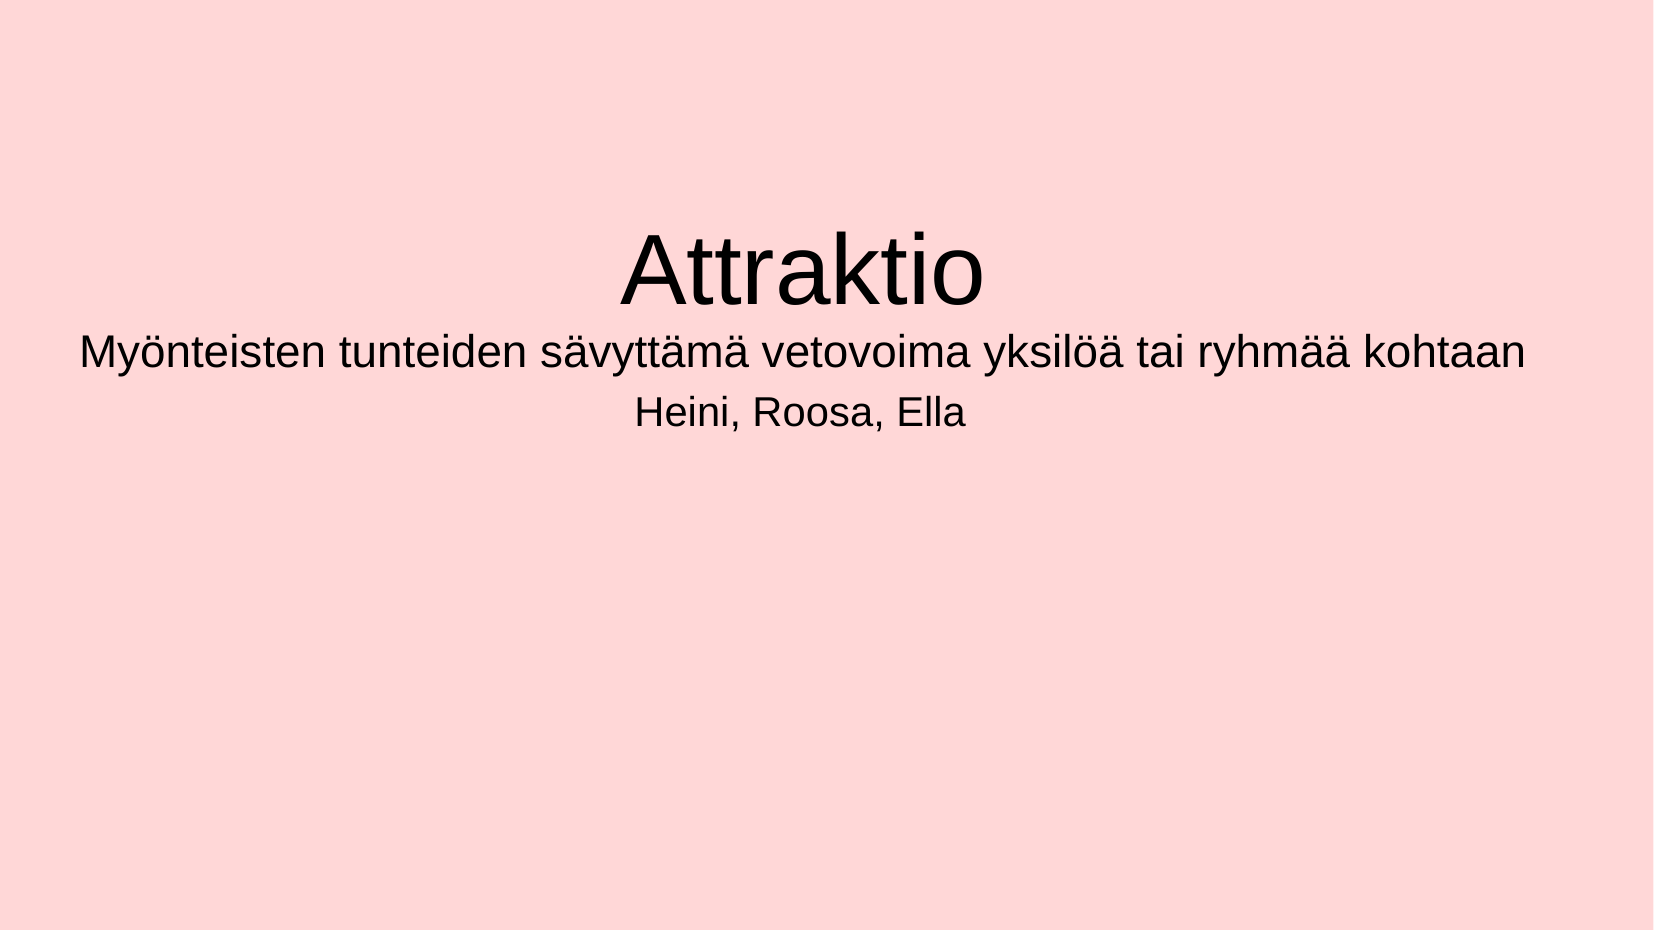

Heini, Roosa, Ella
# Attraktio Myönteisten tunteiden sävyttämä vetovoima yksilöä tai ryhmää kohtaan